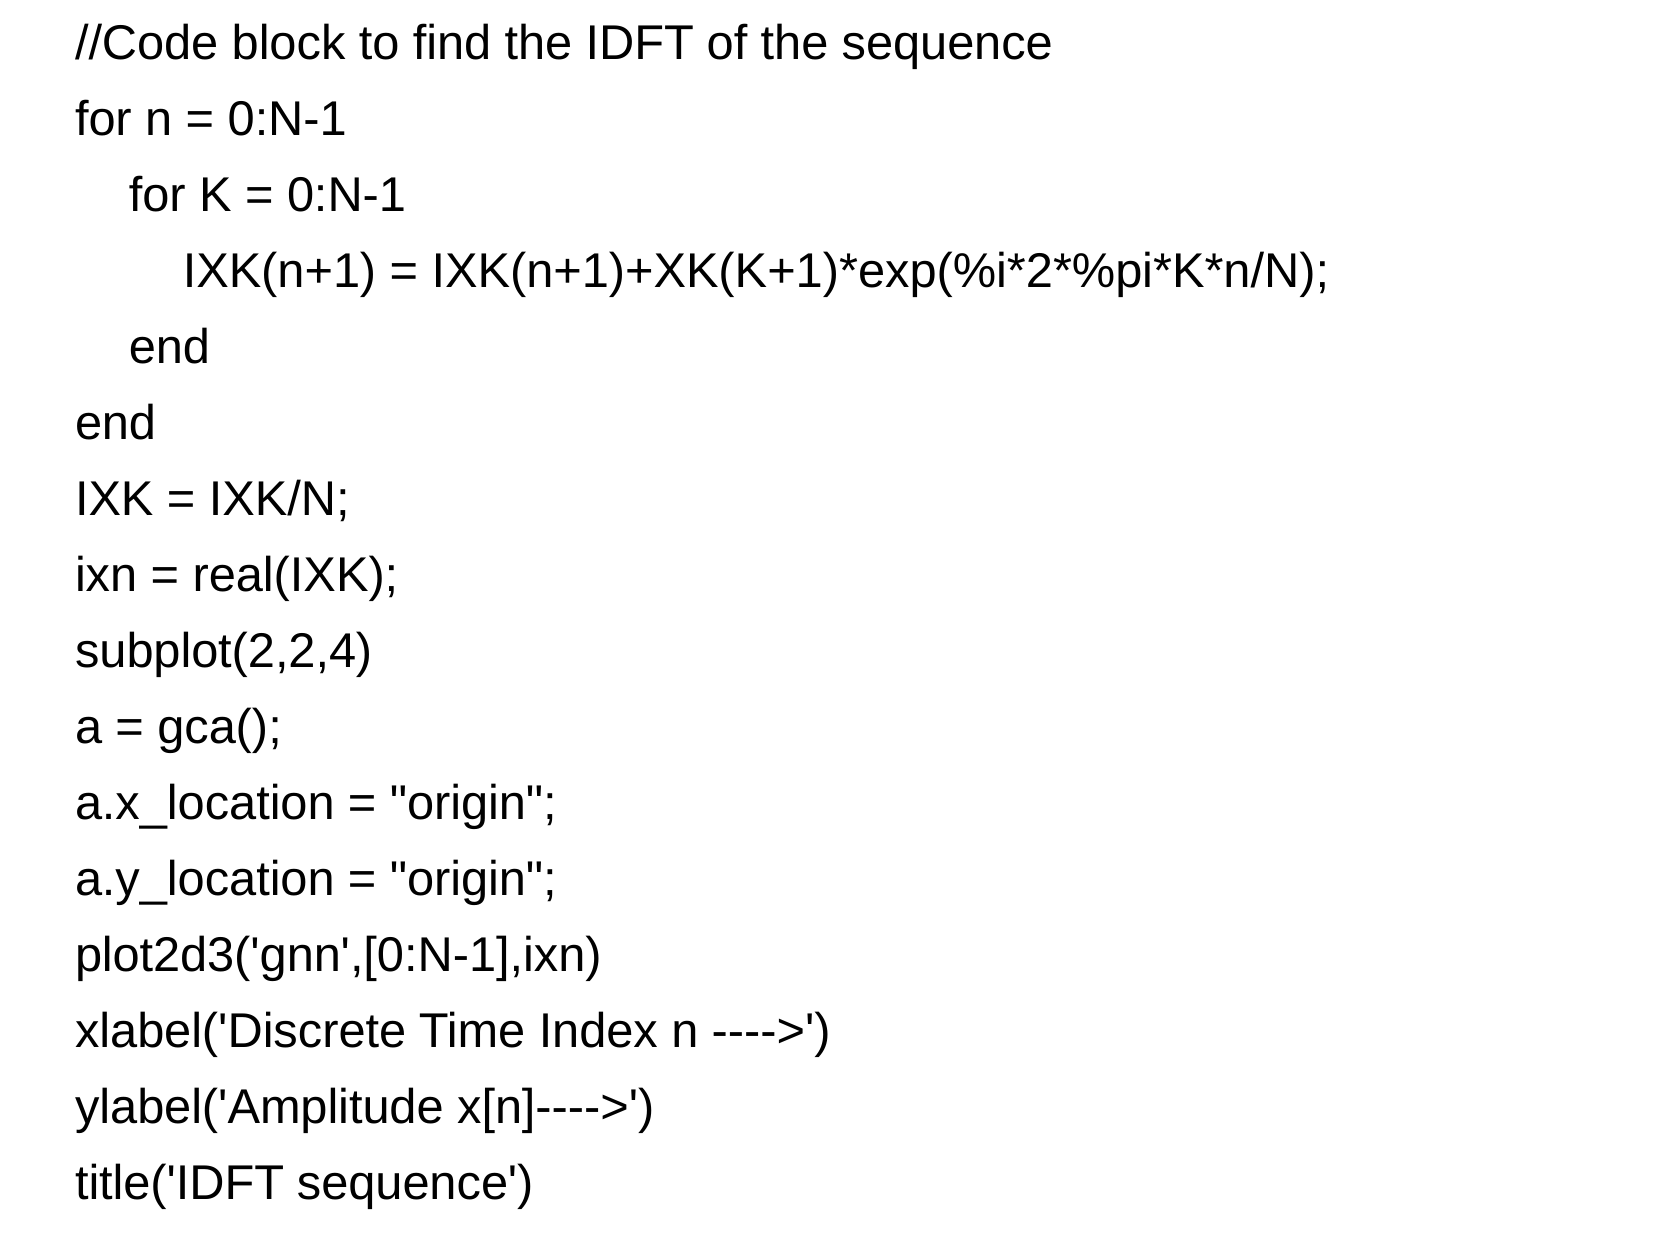

# //Code block to find the IDFT of the sequence
for n = 0:N-1
 for K = 0:N-1
 IXK(n+1) = IXK(n+1)+XK(K+1)*exp(%i*2*%pi*K*n/N);
 end
end
IXK = IXK/N;
ixn = real(IXK);
subplot(2,2,4)
a = gca();
a.x_location = "origin";
a.y_location = "origin";
plot2d3('gnn',[0:N-1],ixn)
xlabel('Discrete Time Index n ---->')
ylabel('Amplitude x[n]---->')
title('IDFT sequence')